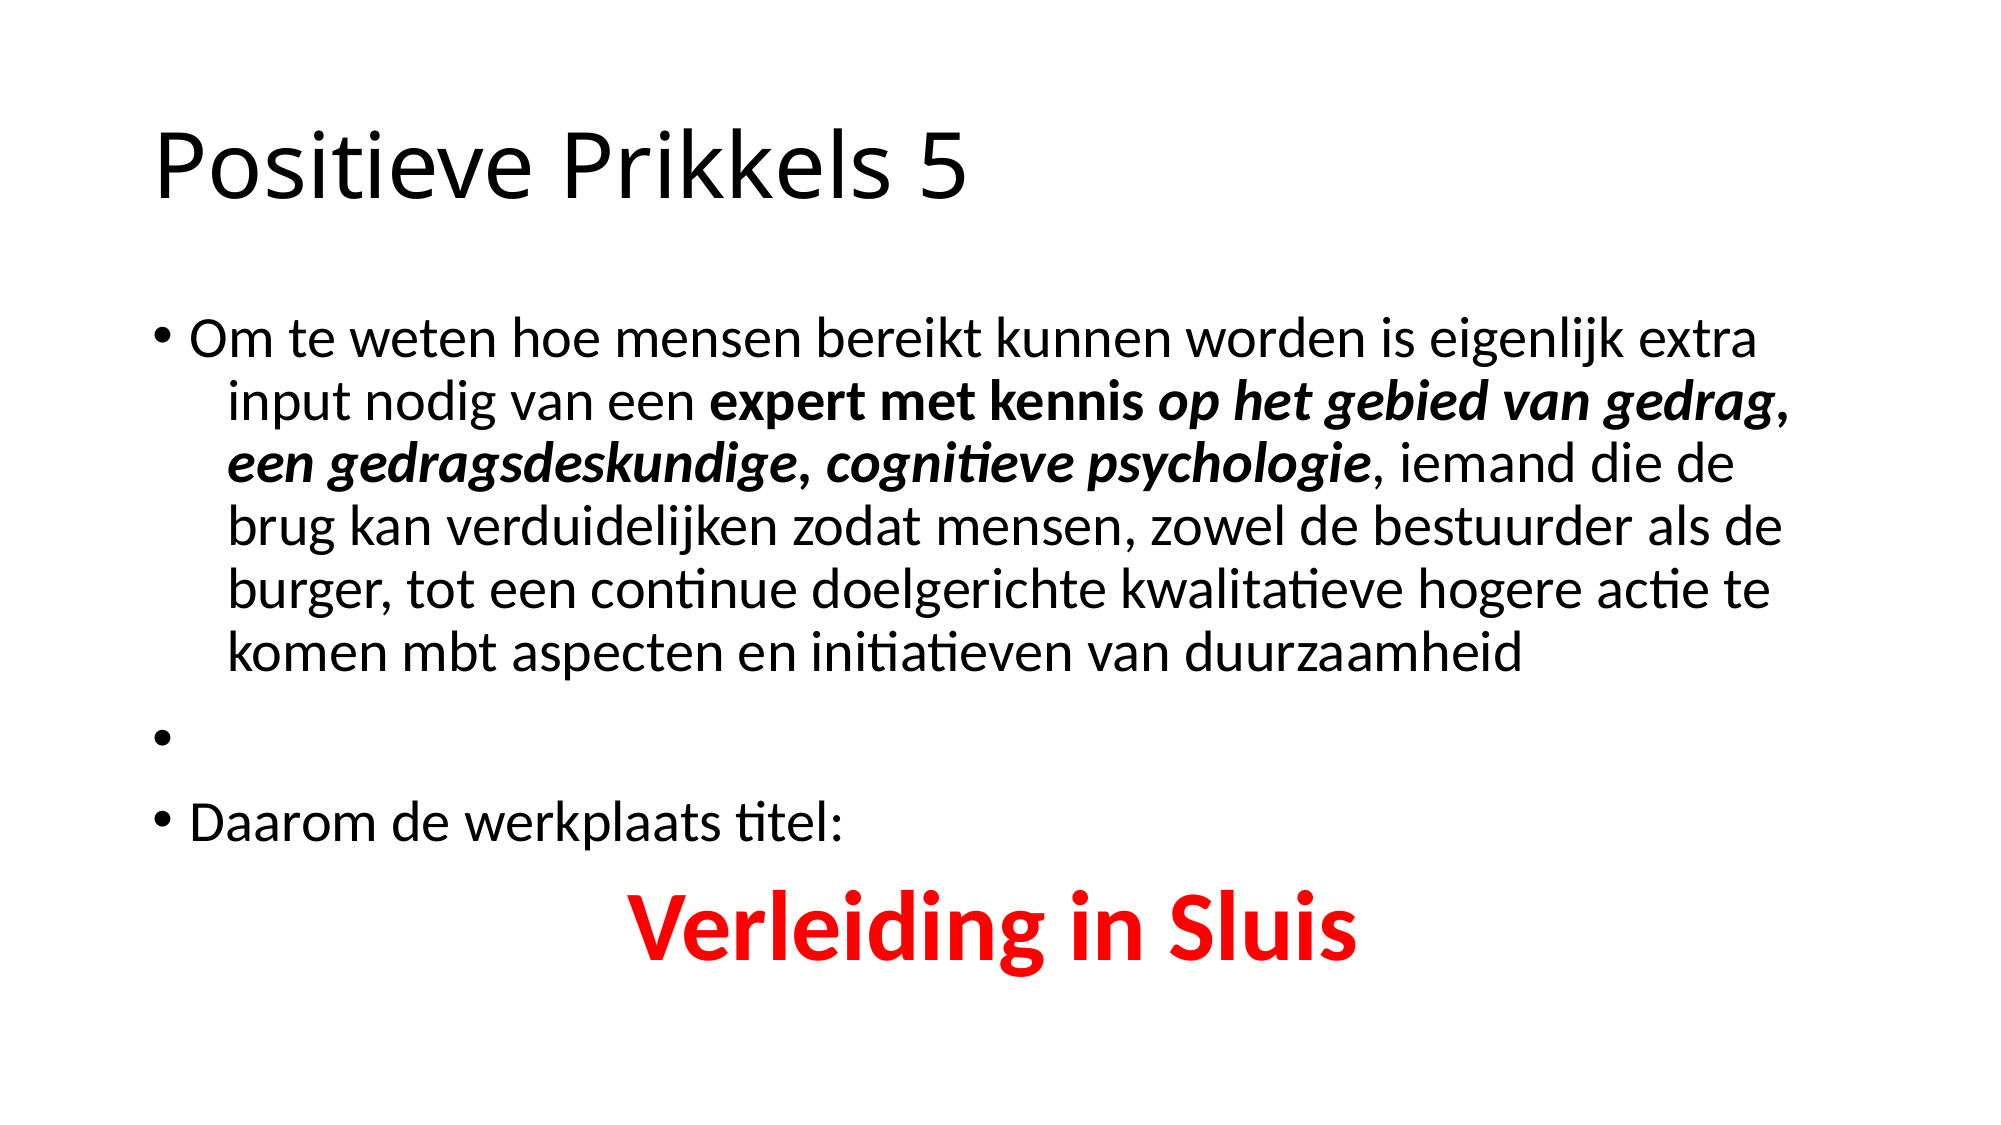

# Positieve Prikkels 5
Om te weten hoe mensen bereikt kunnen worden is eigenlijk extra input nodig van een expert met kennis op het gebied van gedrag, een gedragsdeskundige, cognitieve psychologie, iemand die de brug kan verduidelijken zodat mensen, zowel de bestuurder als de burger, tot een continue doelgerichte kwalitatieve hogere actie te komen mbt aspecten en initiatieven van duurzaamheid
Daarom de werkplaats titel:
Verleiding in Sluis